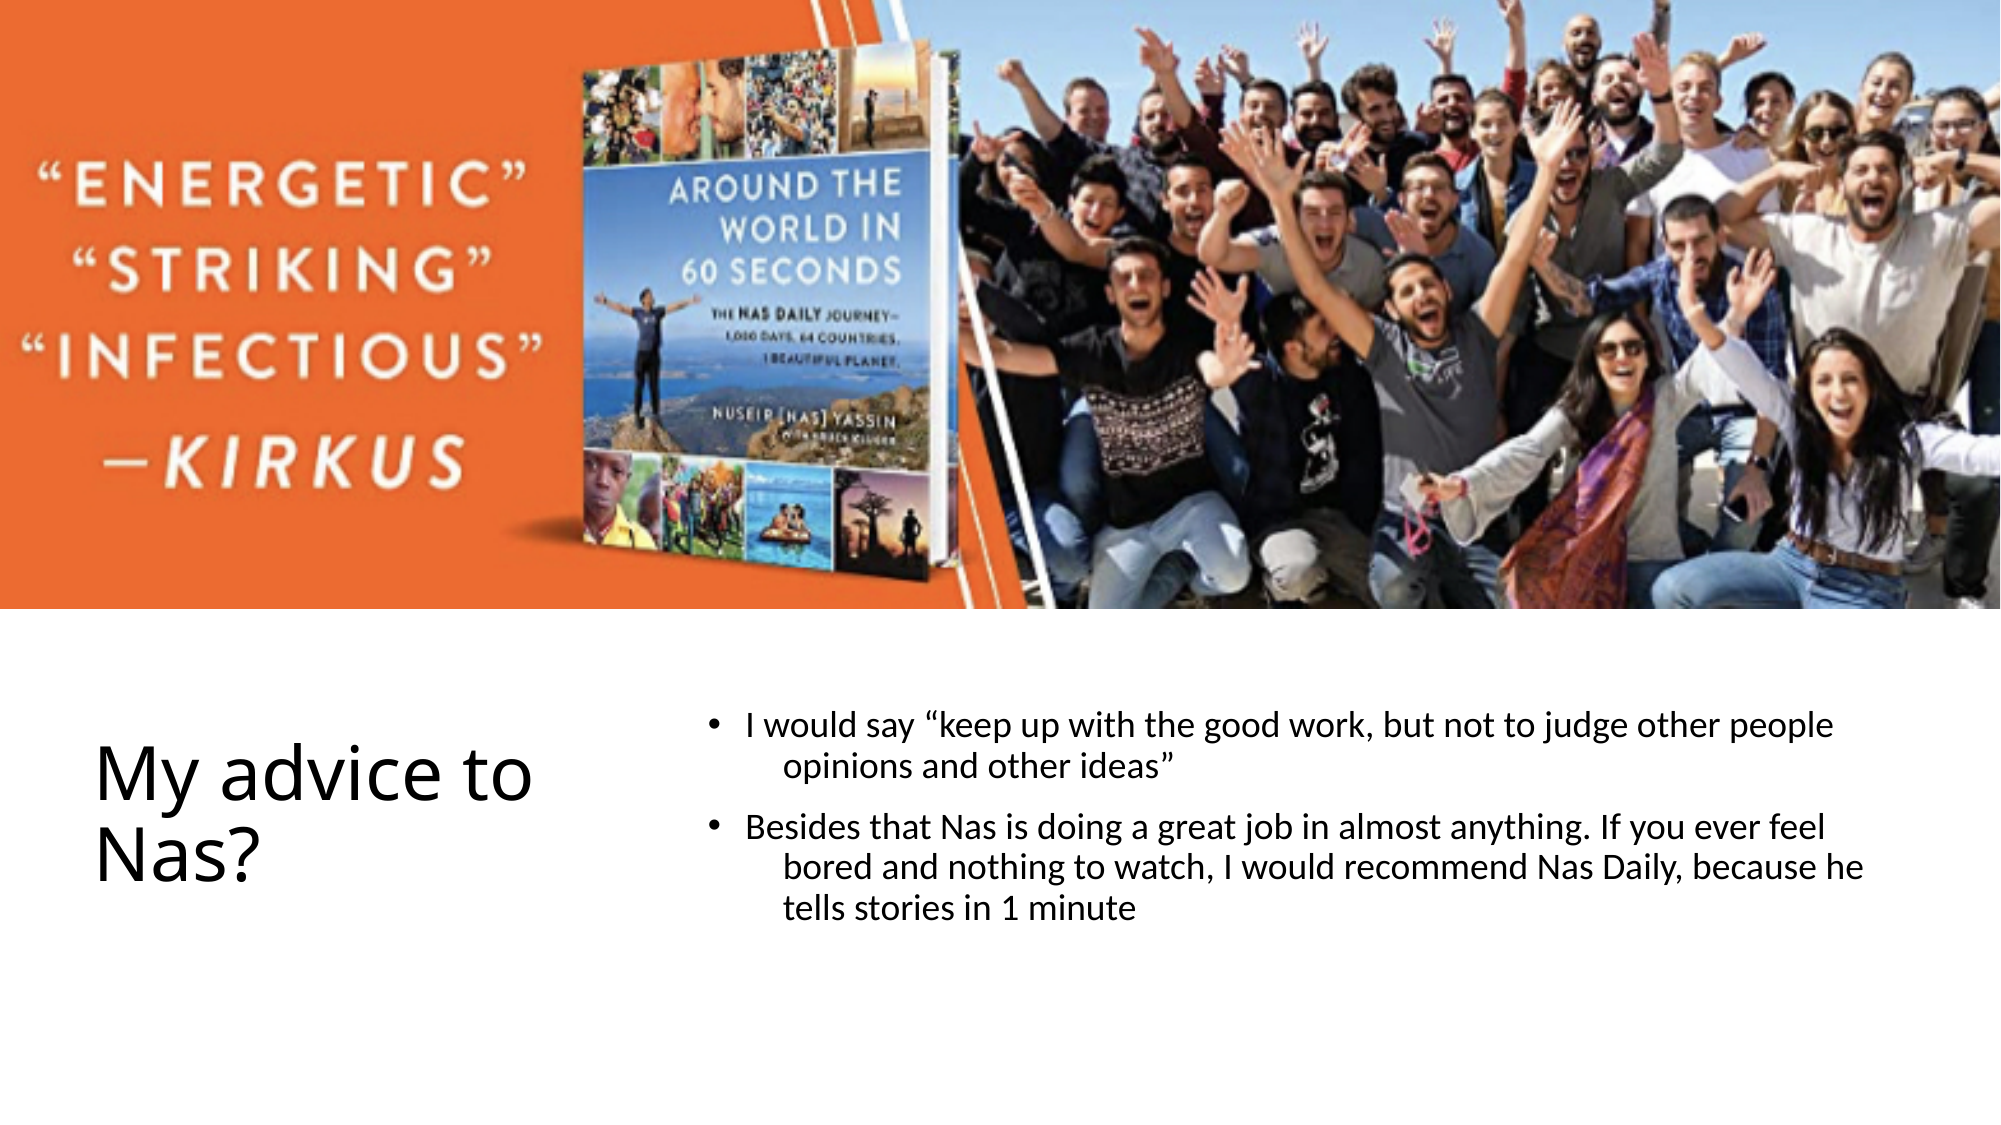

# My advice to Nas?
I would say “keep up with the good work, but not to judge other people opinions and other ideas”
Besides that Nas is doing a great job in almost anything. If you ever feel bored and nothing to watch, I would recommend Nas Daily, because he tells stories in 1 minute